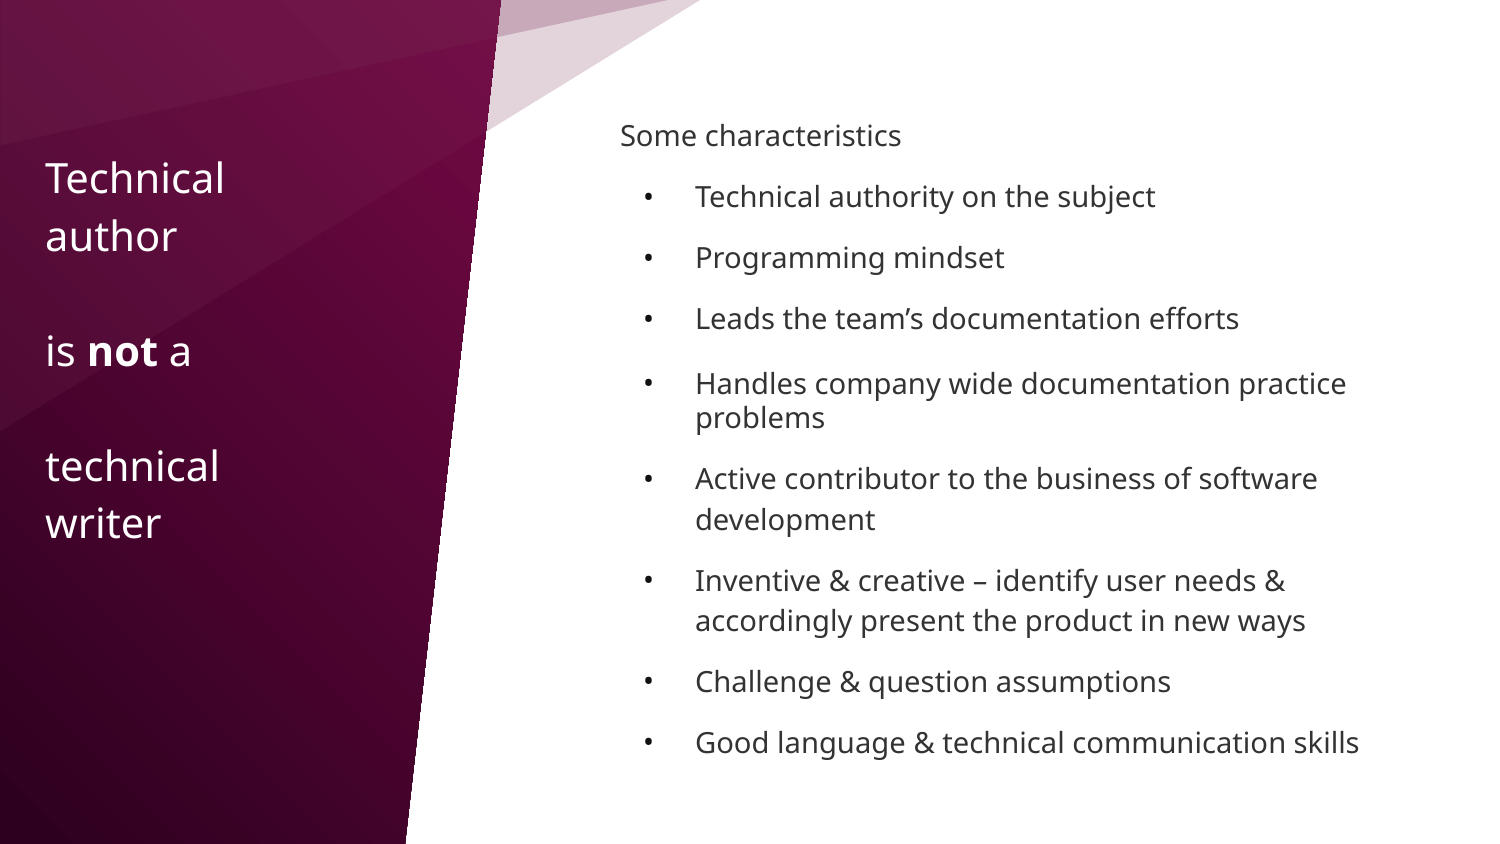

Some characteristics
Technical authority on the subject
Programming mindset
Leads the team’s documentation efforts
Handles company wide documentation practice problems
Active contributor to the business of software development
Inventive & creative – identify user needs & accordingly present the product in new ways
Challenge & question assumptions
Good language & technical communication skills
Technical author
is not a
technical
writer